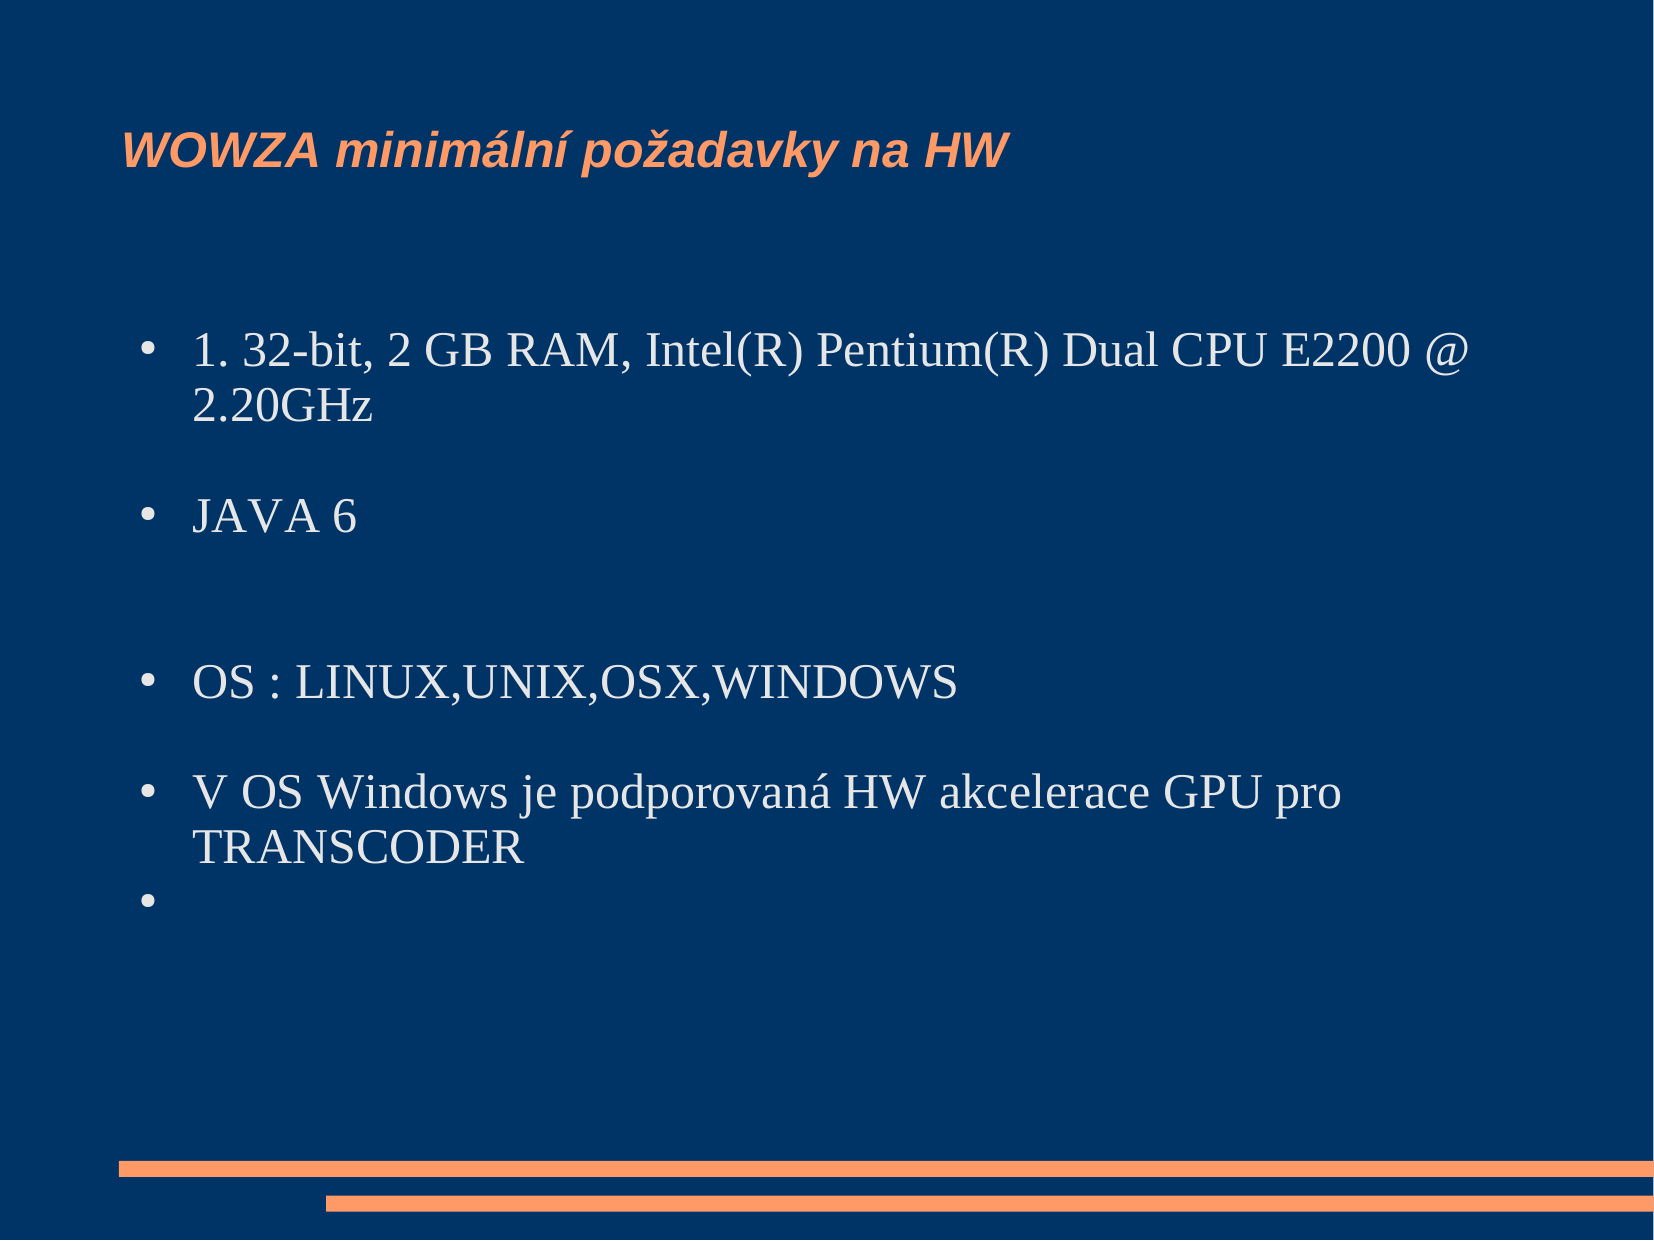

# WOWZA minimální požadavky na HW
1. 32-bit, 2 GB RAM, Intel(R) Pentium(R) Dual CPU E2200 @ 2.20GHz
JAVA 6
OS : LINUX,UNIX,OSX,WINDOWS
V OS Windows je podporovaná HW akcelerace GPU pro TRANSCODER